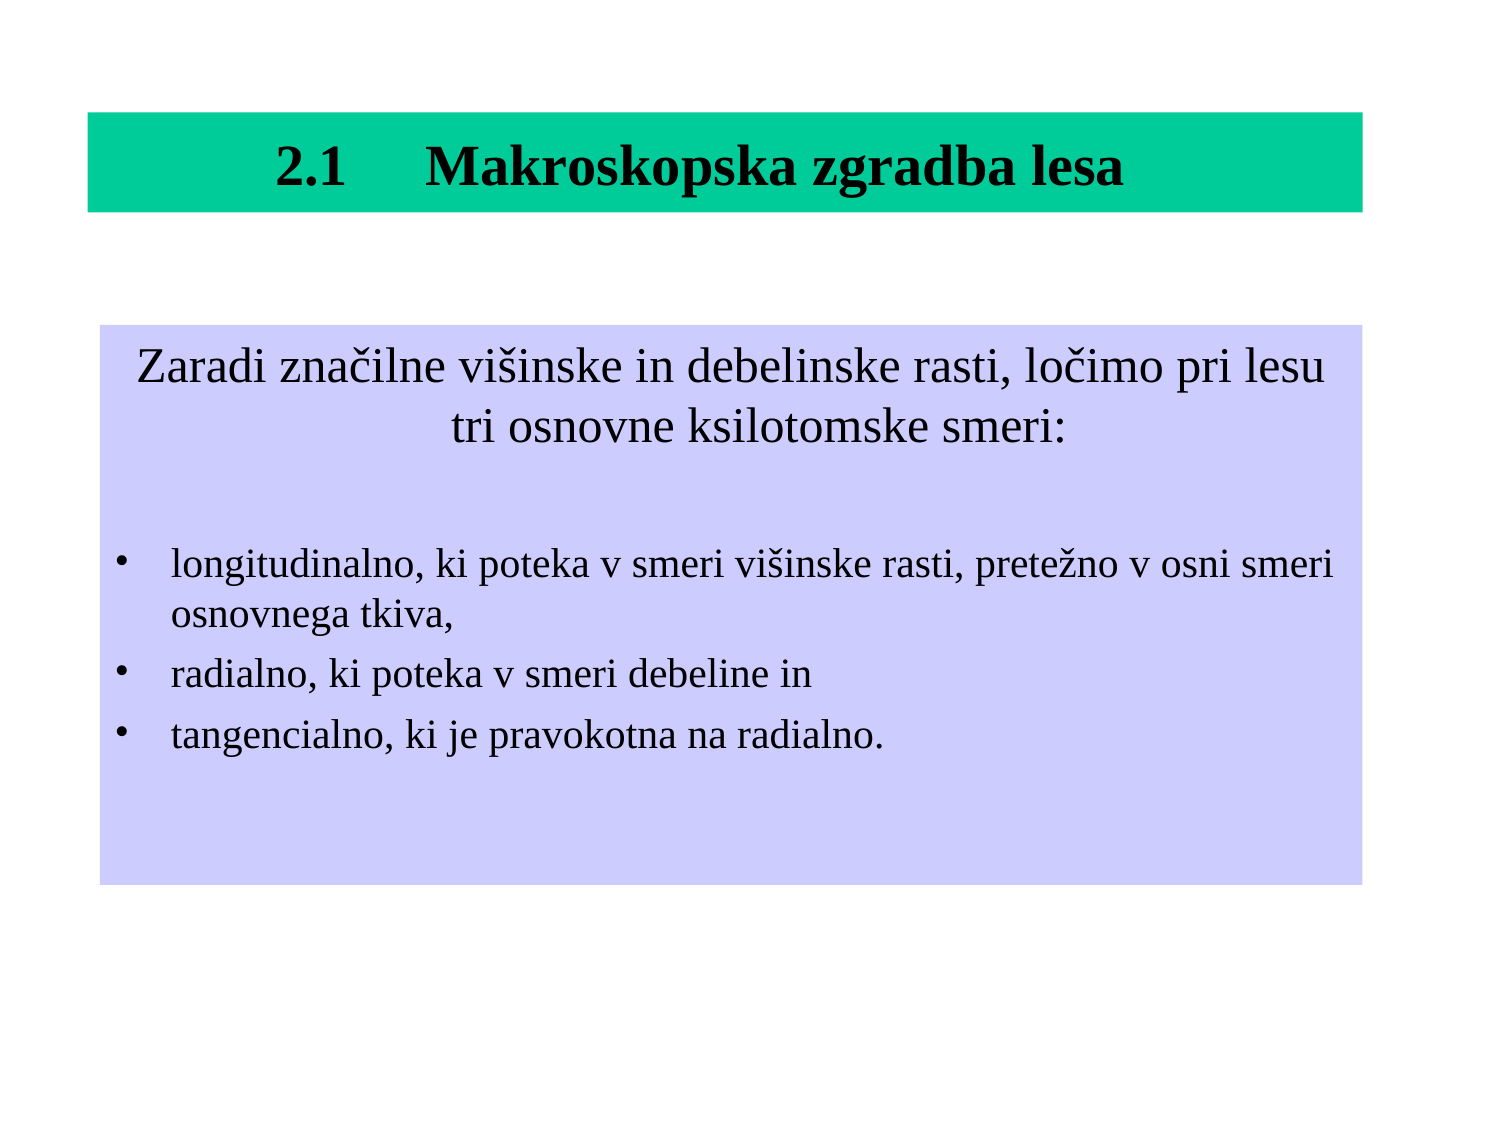

# 2.1	Makroskopska zgradba lesa
Zaradi značilne višinske in debelinske rasti, ločimo pri lesu tri osnovne ksilotomske smeri:
longitudinalno, ki poteka v smeri višinske rasti, pretežno v osni smeri osnovnega tkiva,
radialno, ki poteka v smeri debeline in
tangencialno, ki je pravokotna na radialno.